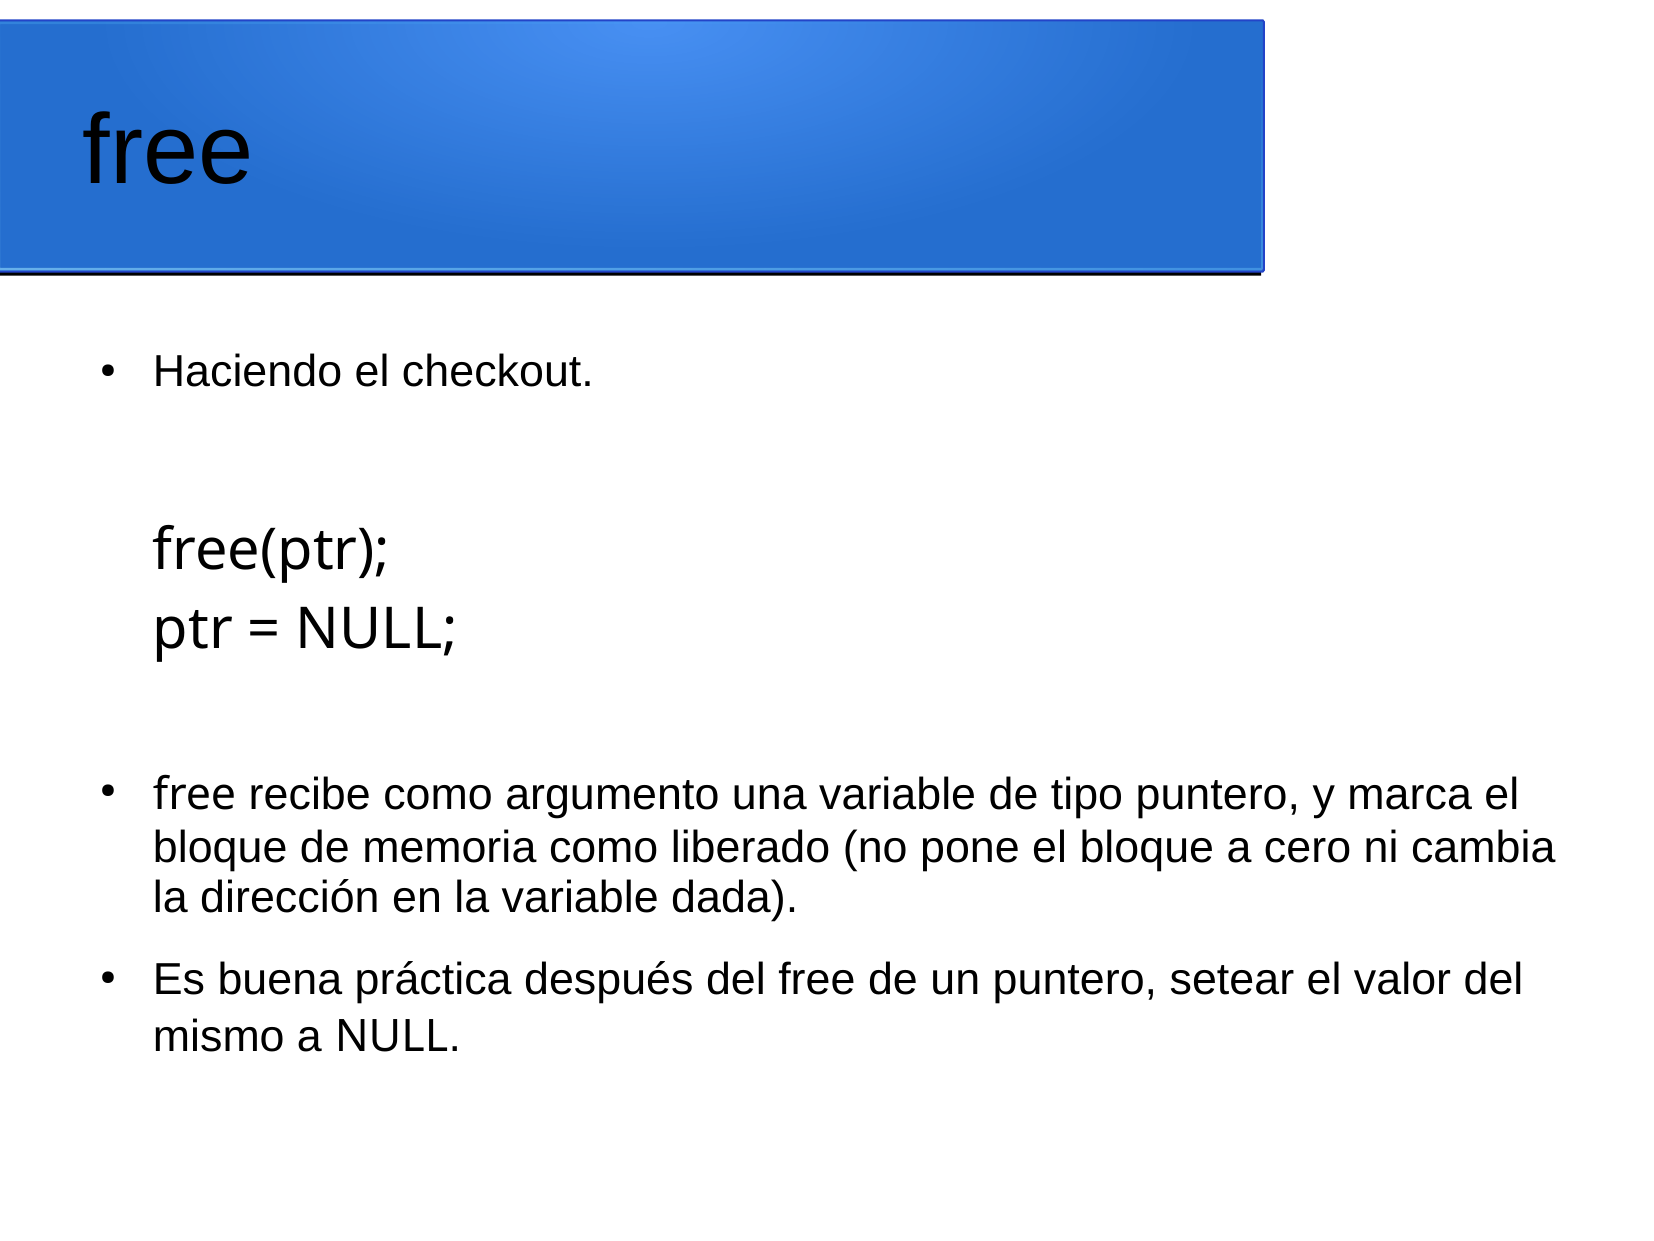

# free
Haciendo el checkout.
free(ptr);
ptr = NULL;
free recibe como argumento una variable de tipo puntero, y marca el bloque de memoria como liberado (no pone el bloque a cero ni cambia la dirección en la variable dada).
Es buena práctica después del free de un puntero, setear el valor del mismo a NULL.